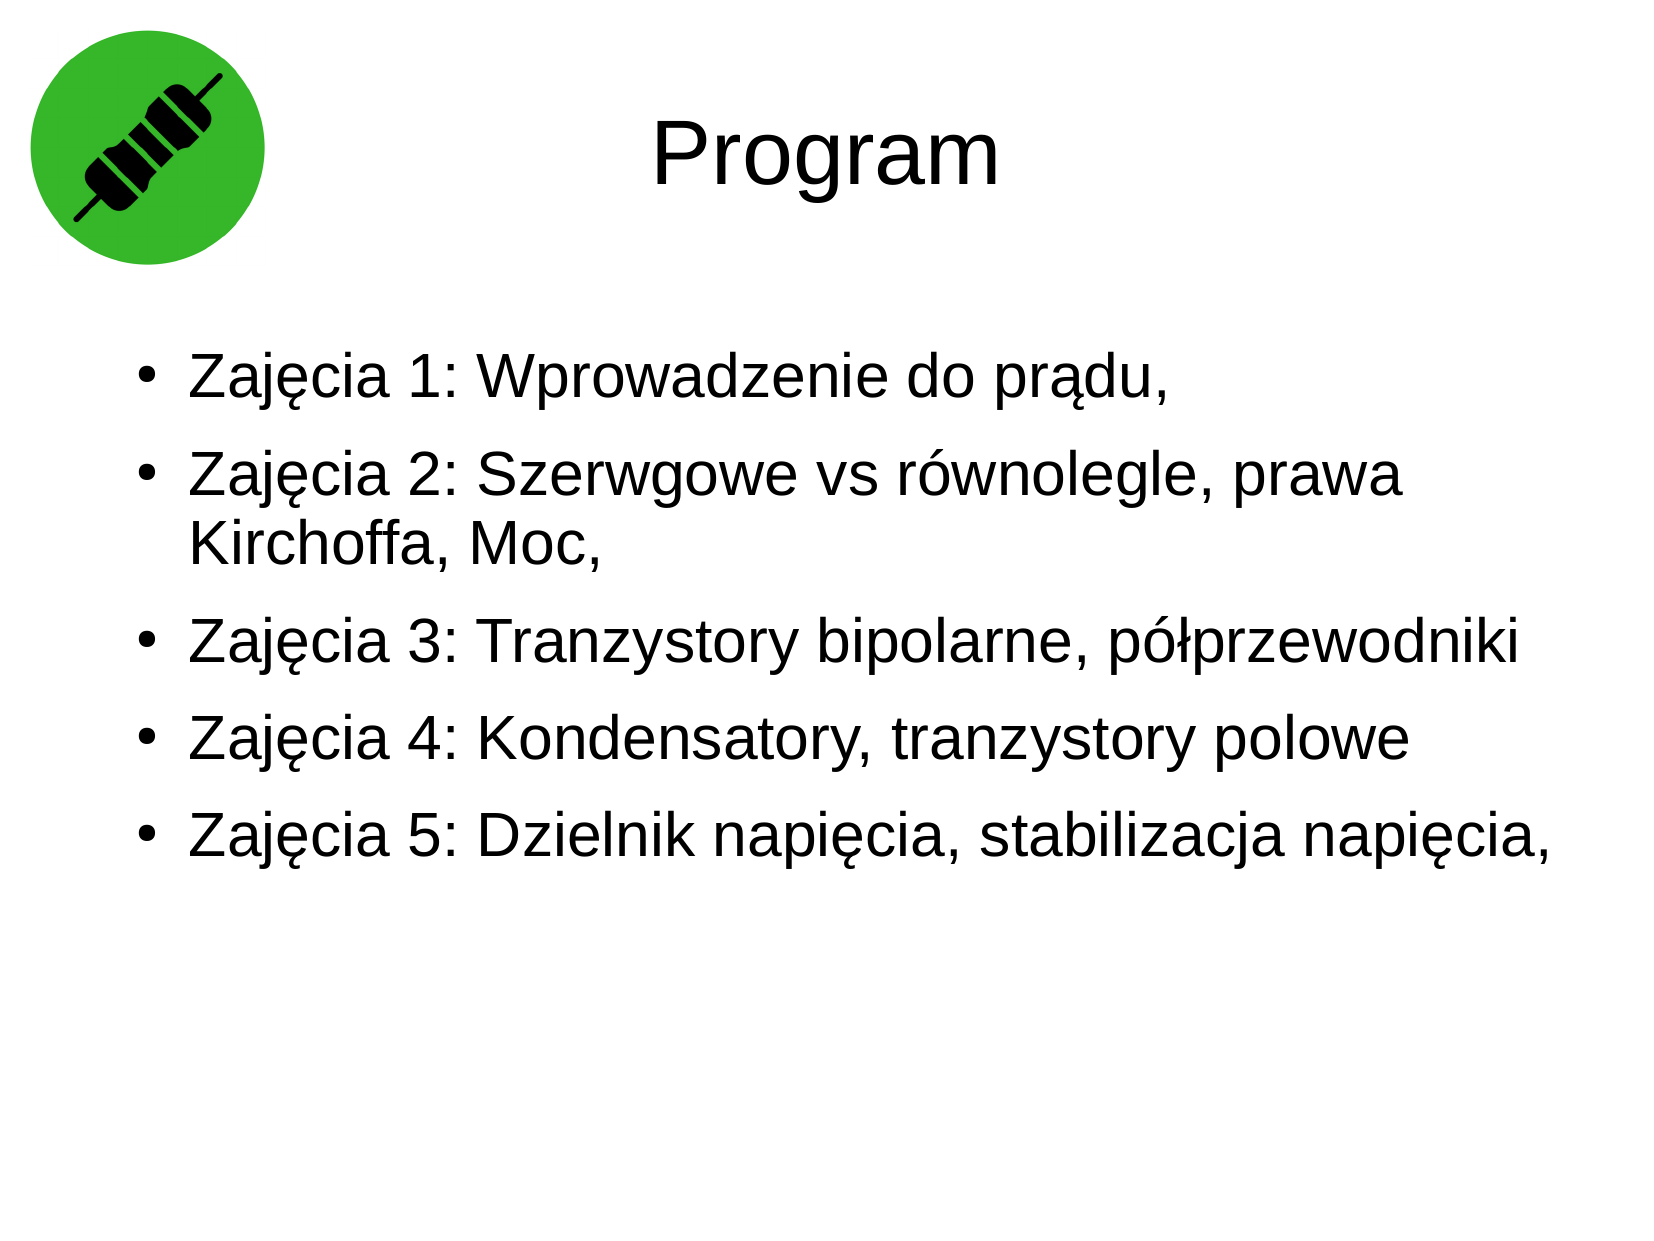

# Program
Zajęcia 1: Wprowadzenie do prądu,
Zajęcia 2: Szerwgowe vs równolegle, prawa Kirchoffa, Moc,
Zajęcia 3: Tranzystory bipolarne, półprzewodniki
Zajęcia 4: Kondensatory, tranzystory polowe
Zajęcia 5: Dzielnik napięcia, stabilizacja napięcia,